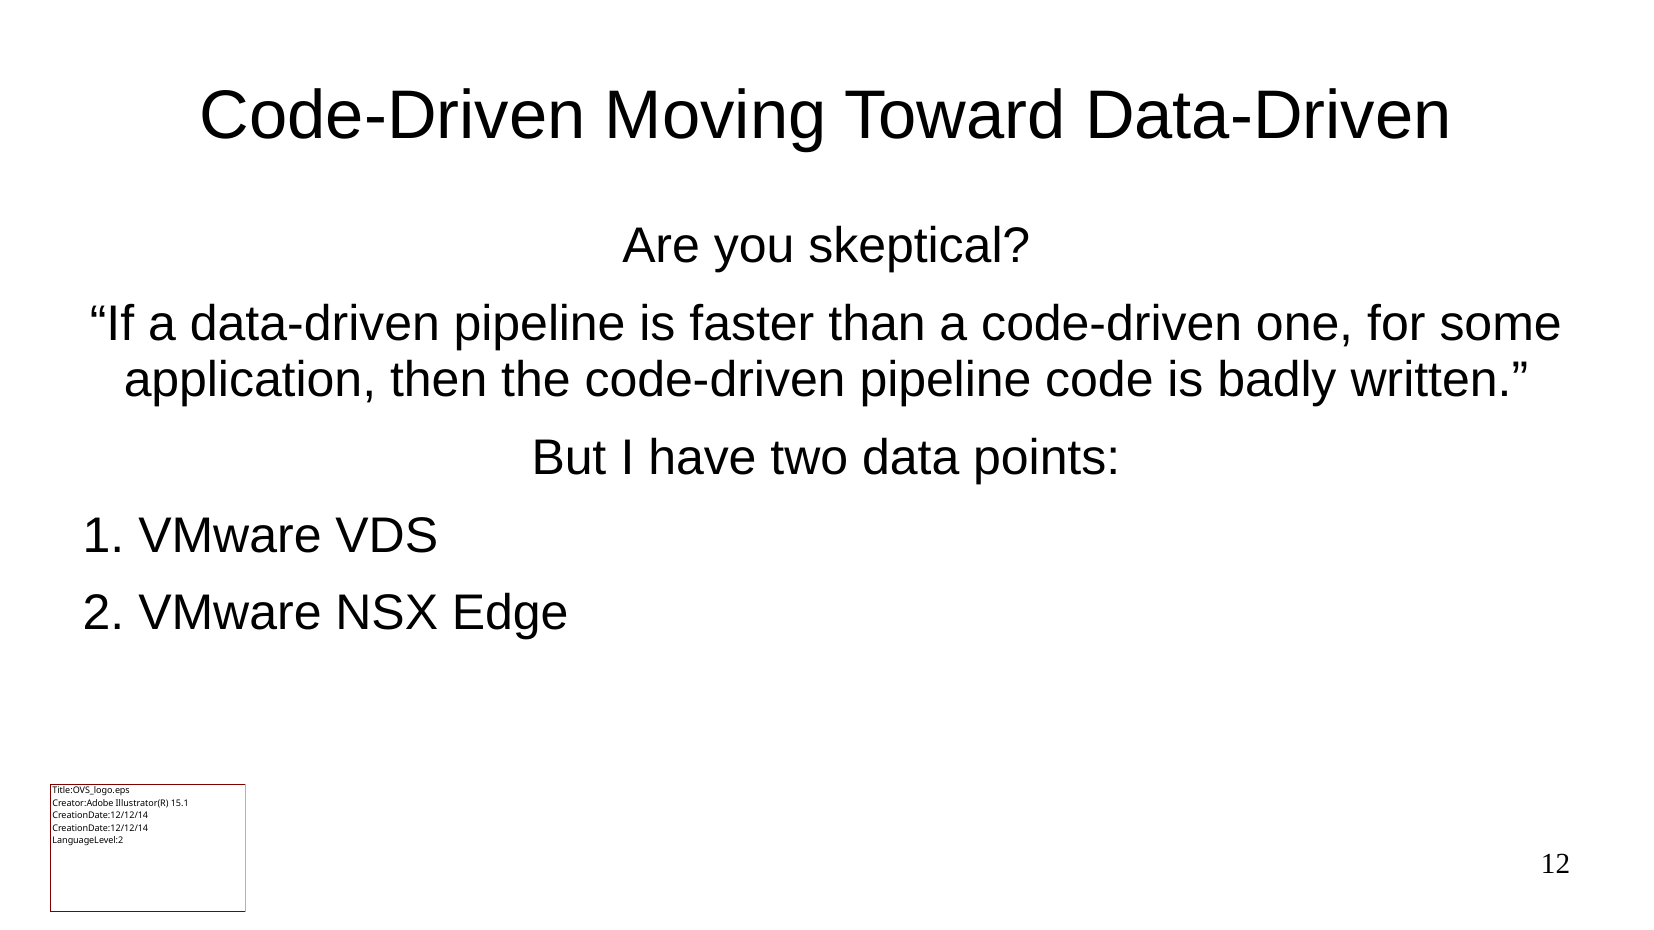

# Code-Driven Moving Toward Data-Driven
Are you skeptical?
“If a data-driven pipeline is faster than a code-driven one, for some application, then the code-driven pipeline code is badly written.”
But I have two data points:
1. VMware VDS
2. VMware NSX Edge
12